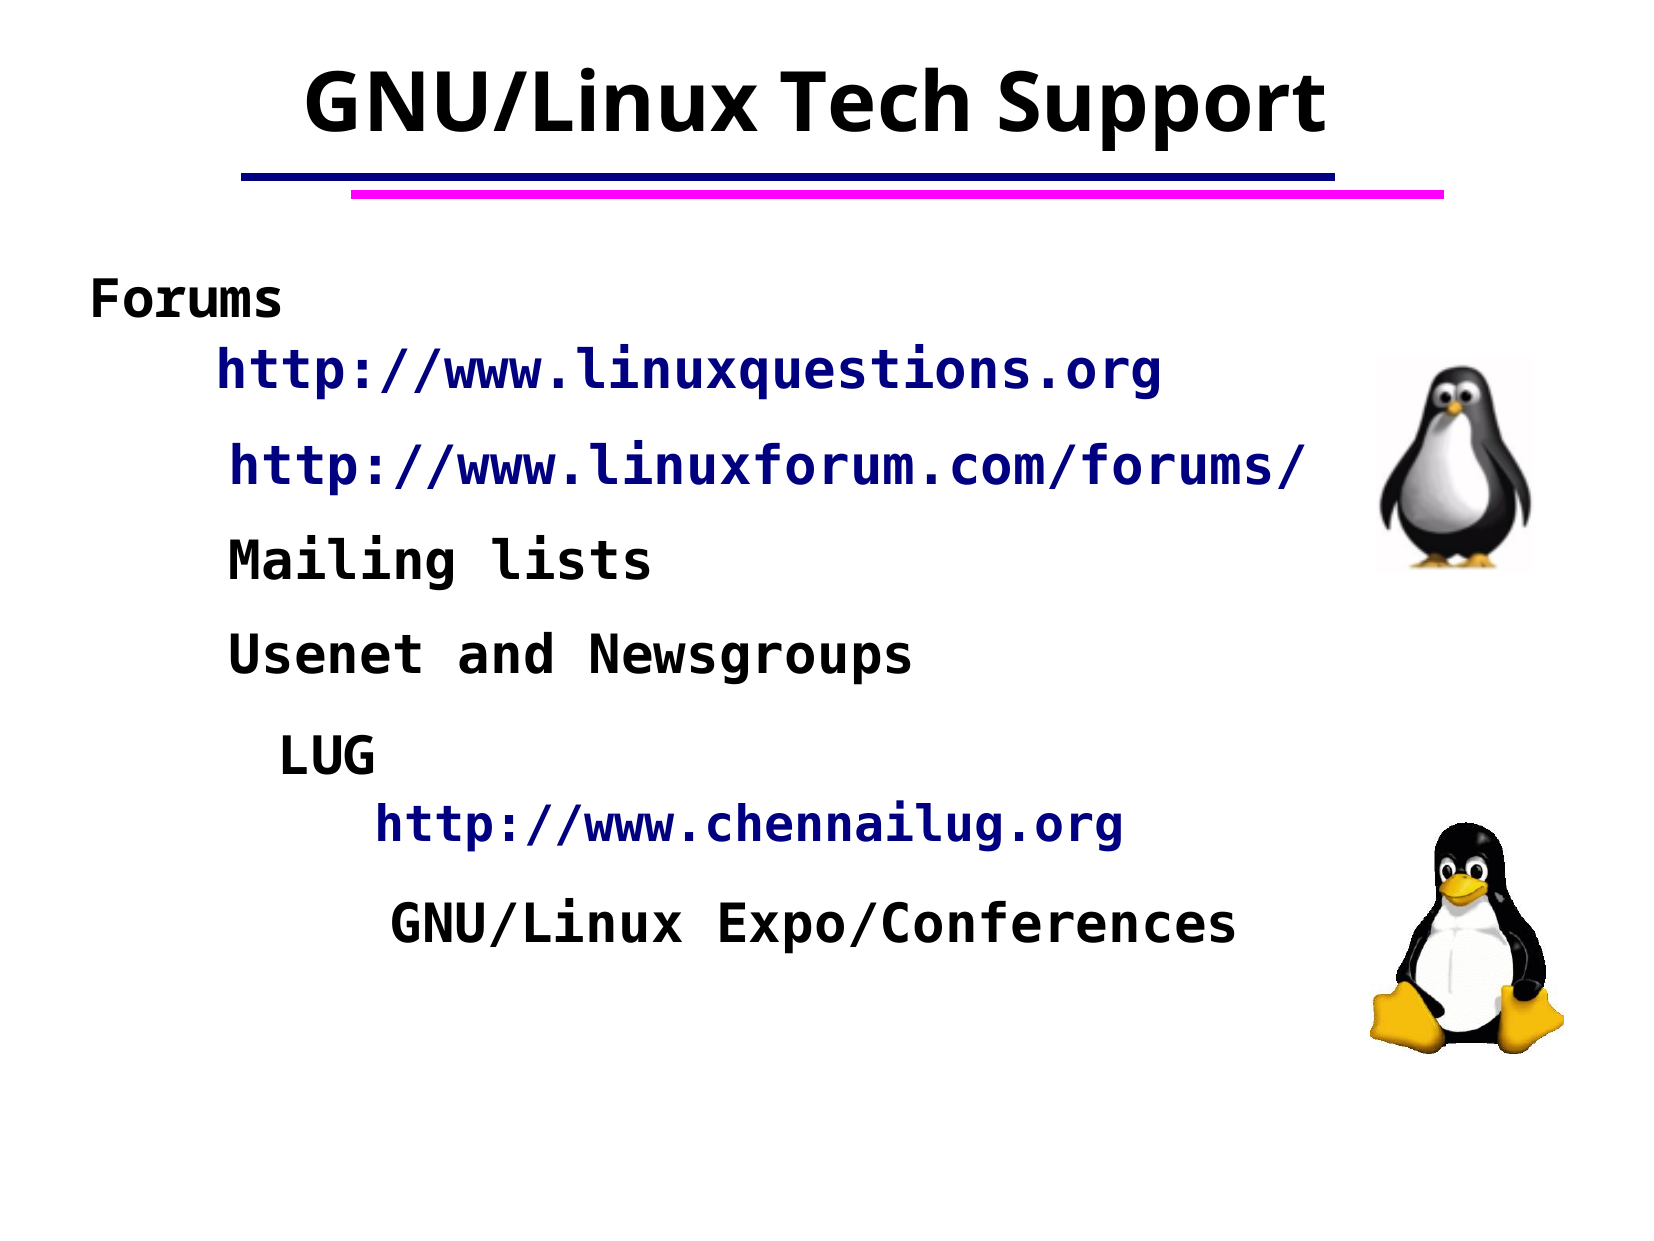

GNU/Linux Tech Support
Forums
 http://www.linuxquestions.org
 http://www.linuxforum.com/forums/
 Mailing lists
 Usenet and Newsgroups
LUG
 http://www.chennailug.org
GNU/Linux Expo/Conferences